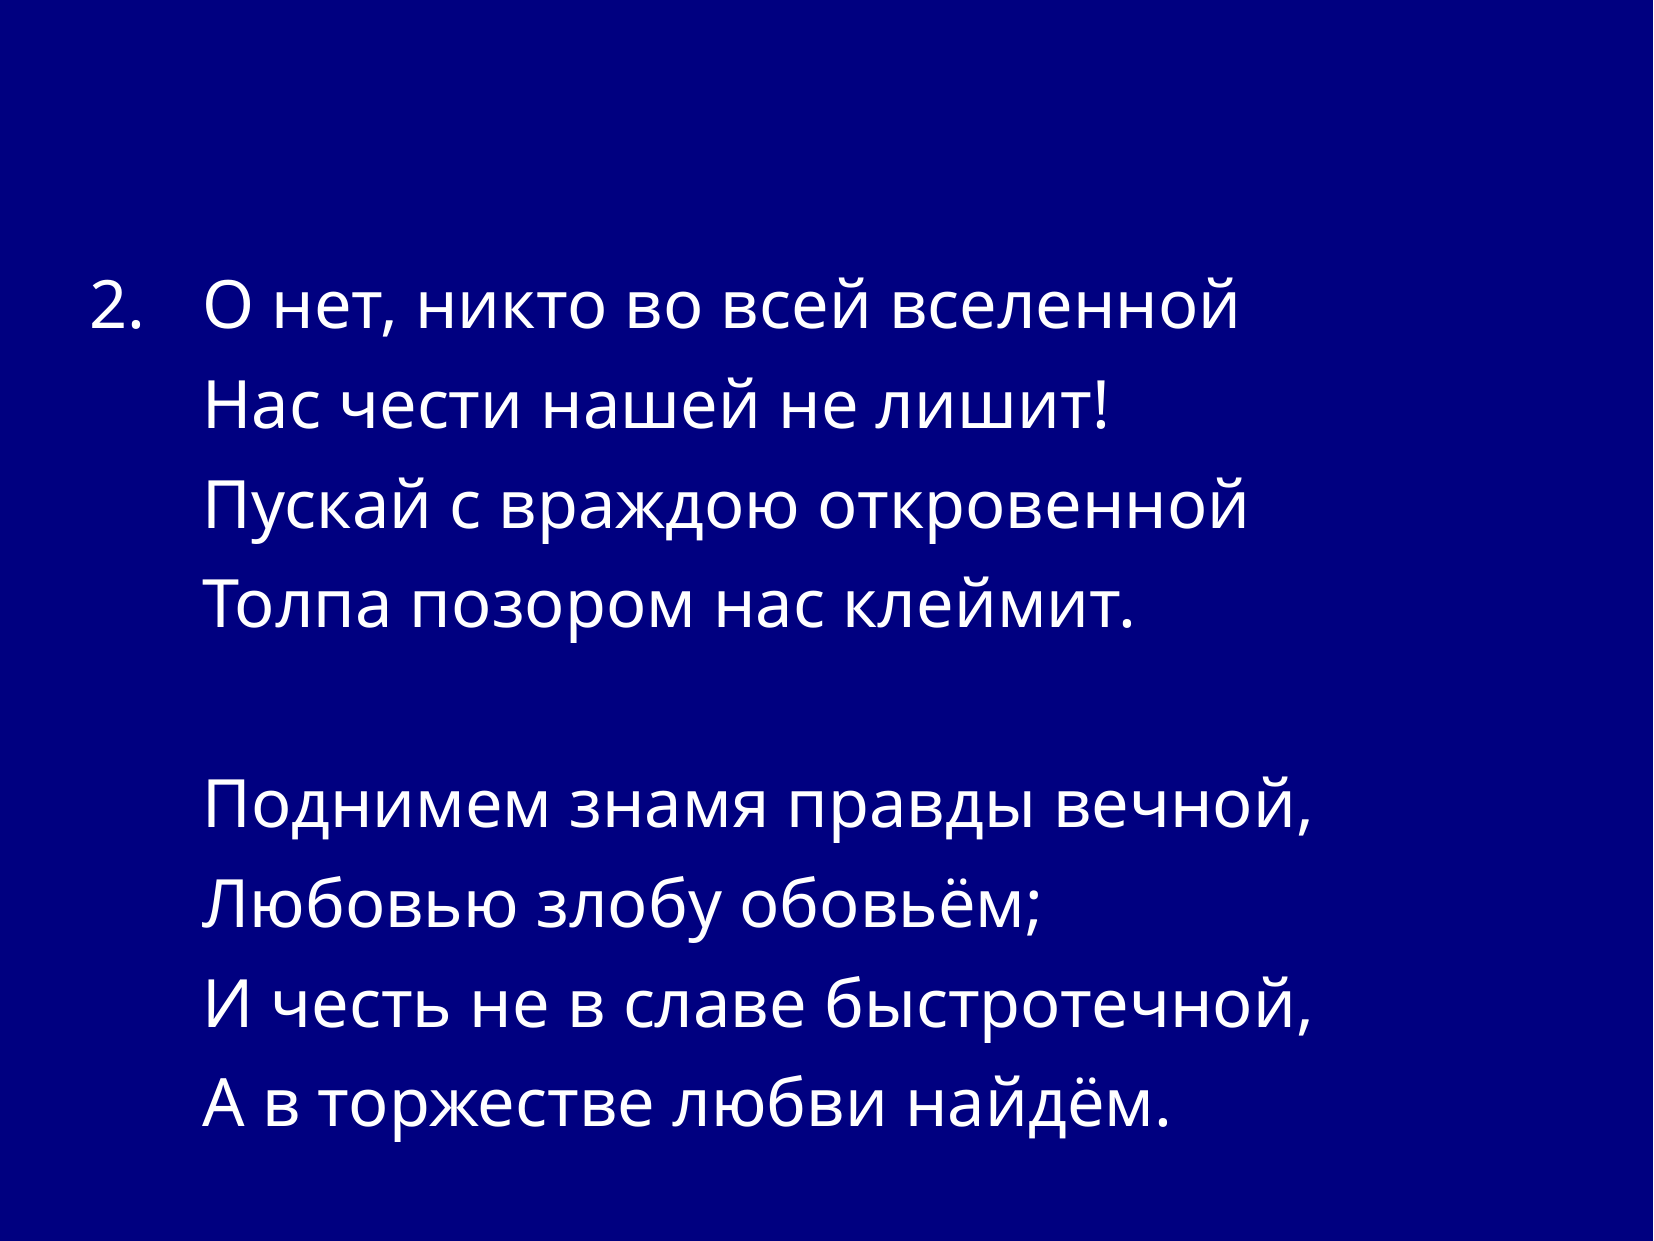

2.	О нет, никто во всей вселенной
	Нас чести нашей не лишит!
	Пускай с враждою откровенной
	Толпа позором нас клеймит.
	Поднимем знамя правды вечной,
	Любовью злобу обовьём;
	И честь не в славе быстротечной,
	А в торжестве любви найдём.